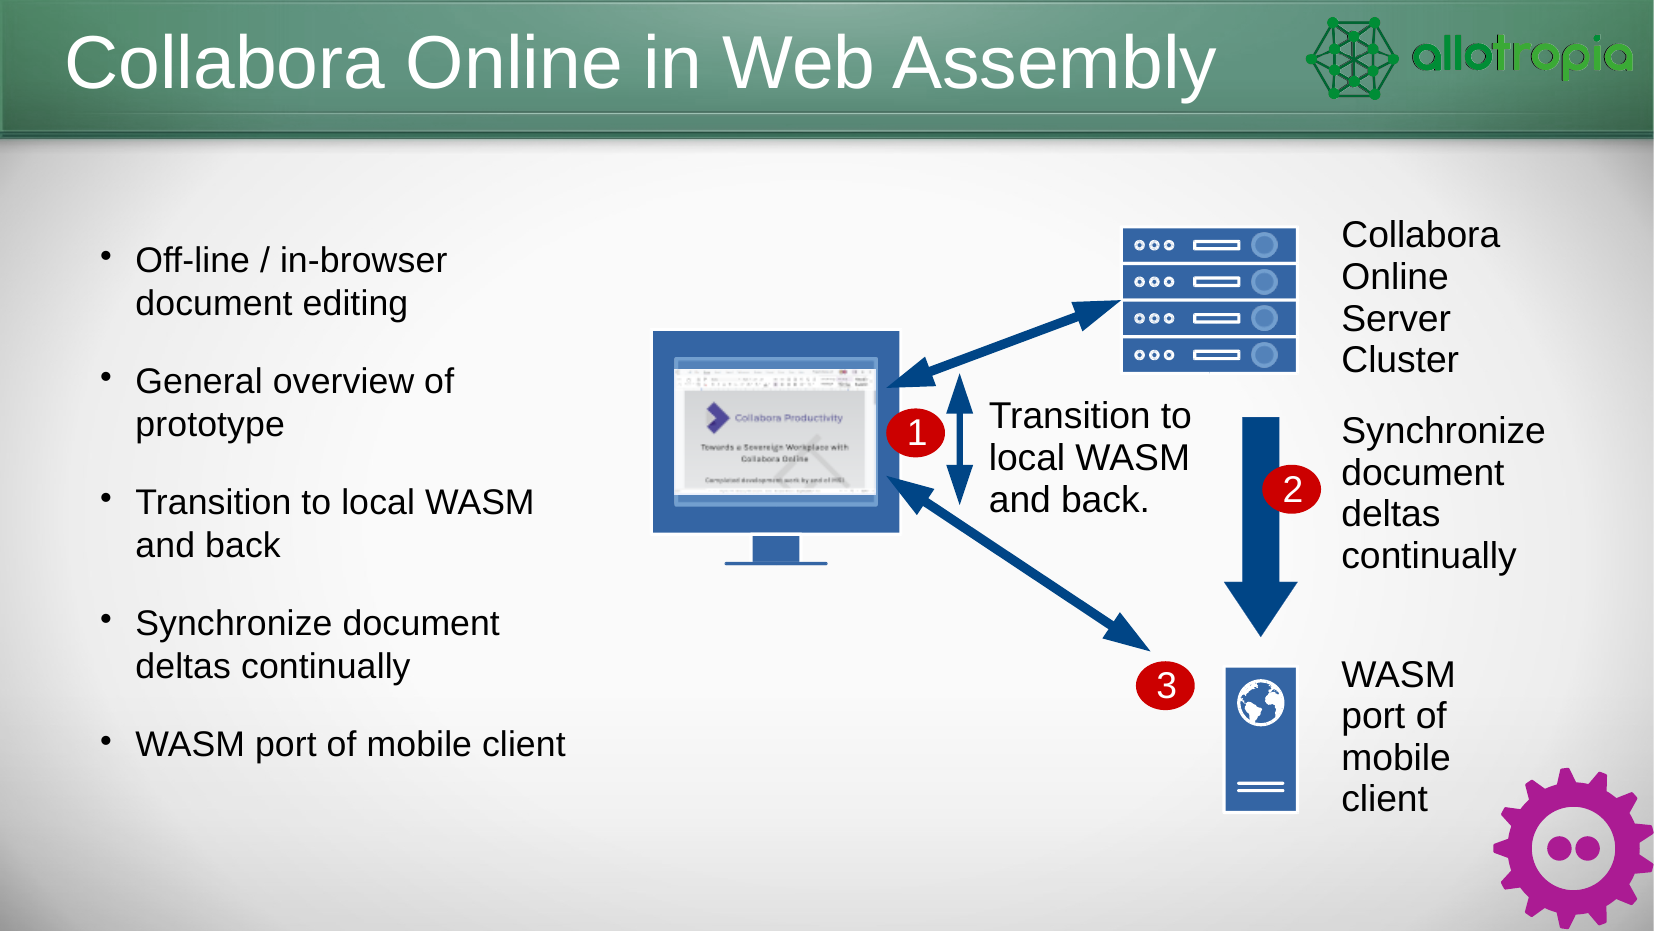

# Collabora Online in Web Assembly
Off-line / in-browser document editing
General overview of prototype
Transition to local WASM and back
Synchronize document deltas continually
WASM port of mobile client